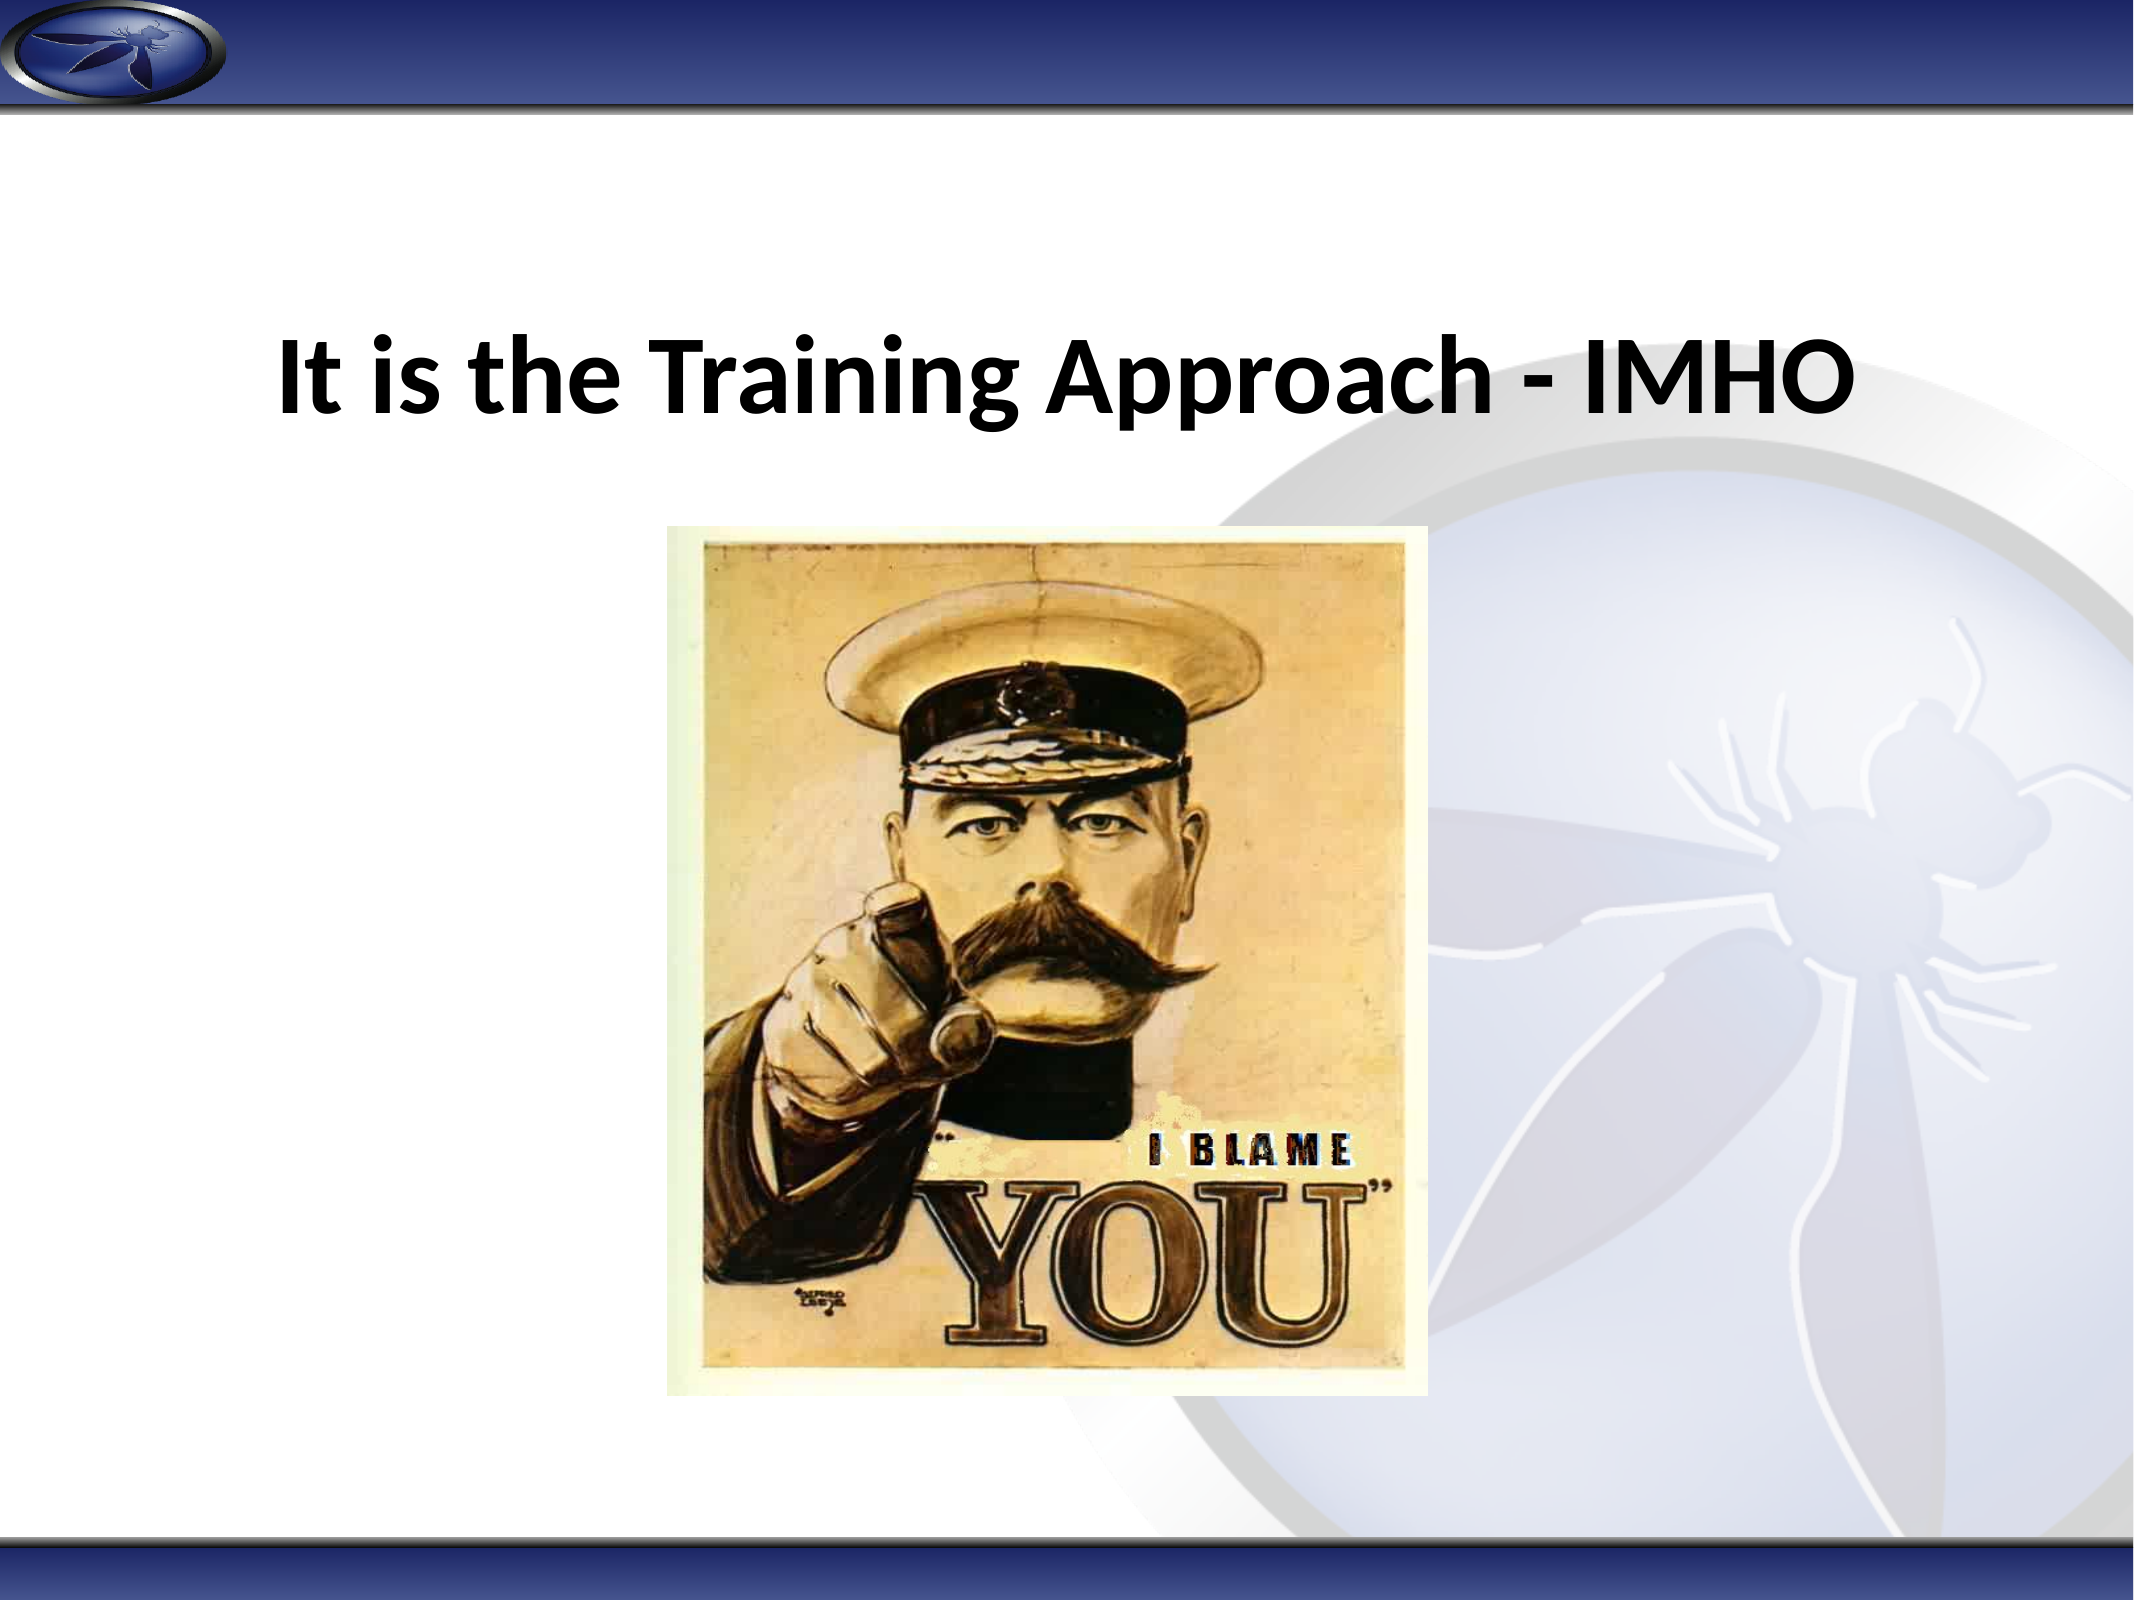

# It is the Training Approach - IMHO